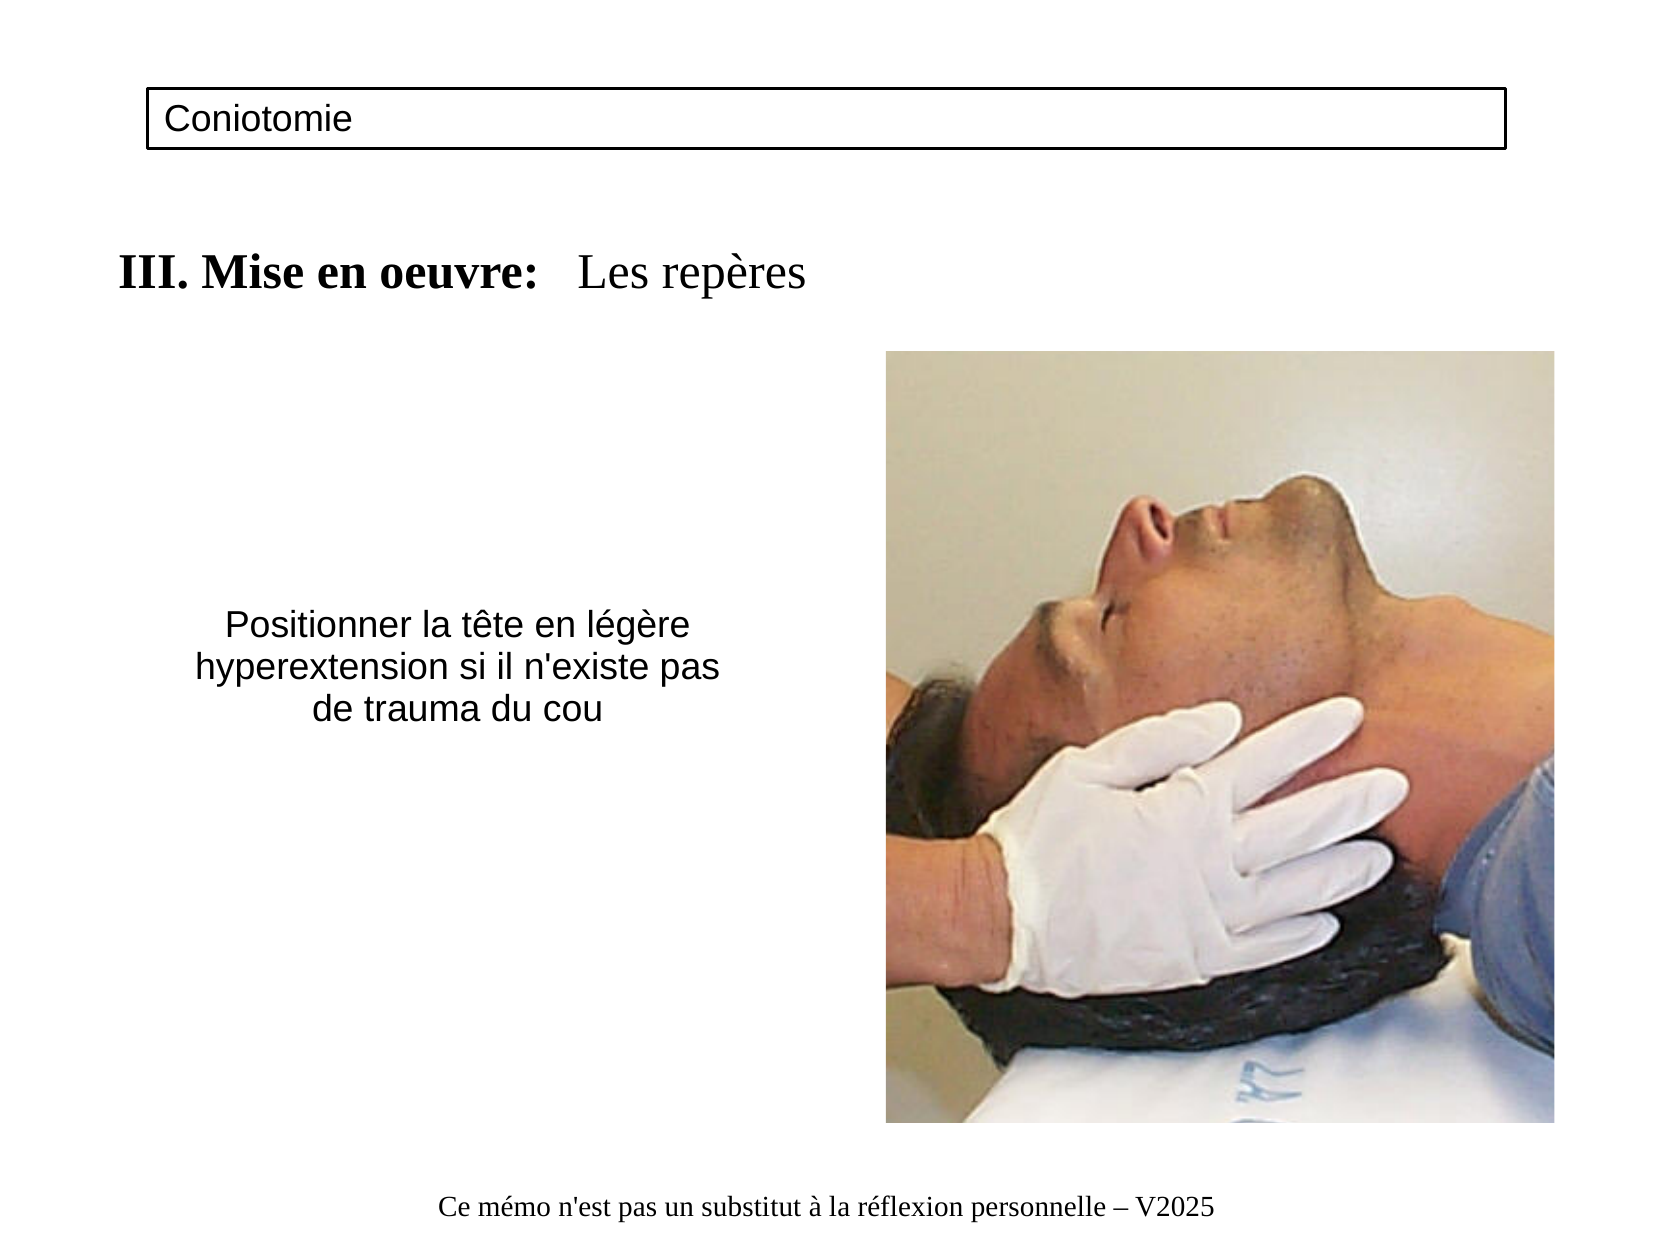

Coniotomie
III. Mise en oeuvre: Les repères
Positionner la tête en légère hyperextension si il n'existe pas de trauma du cou
Ce mémo n'est pas un substitut à la réflexion personnelle – V2025